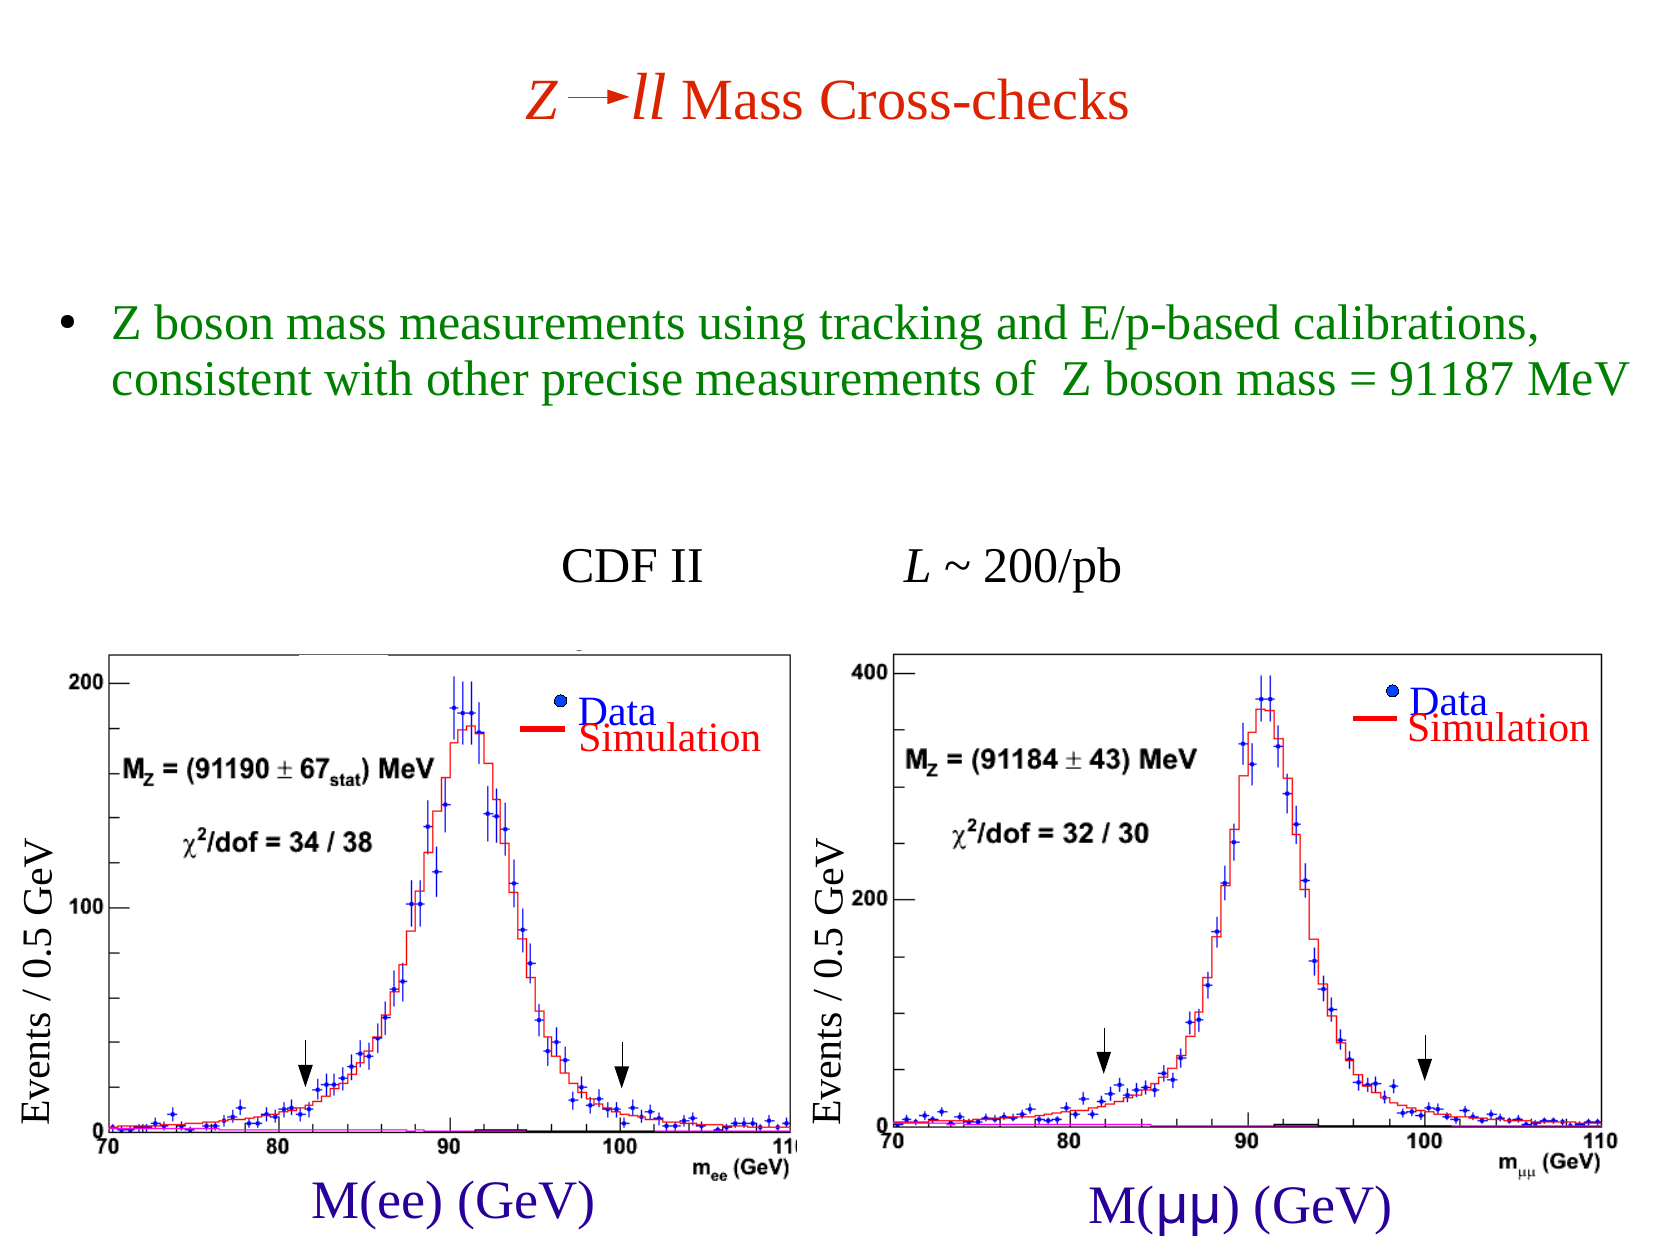

# Z ll Mass Cross-checks
Z boson mass measurements using tracking and E/p-based calibrations, consistent with other precise measurements of Z boson mass = 91187 MeV
CDF II L ~ 200/pb
Data
Data
Simulation
Simulation
Events / 0.5 GeV
Events / 0.5 GeV
M(μμ) (GeV)
M(ee) (GeV)